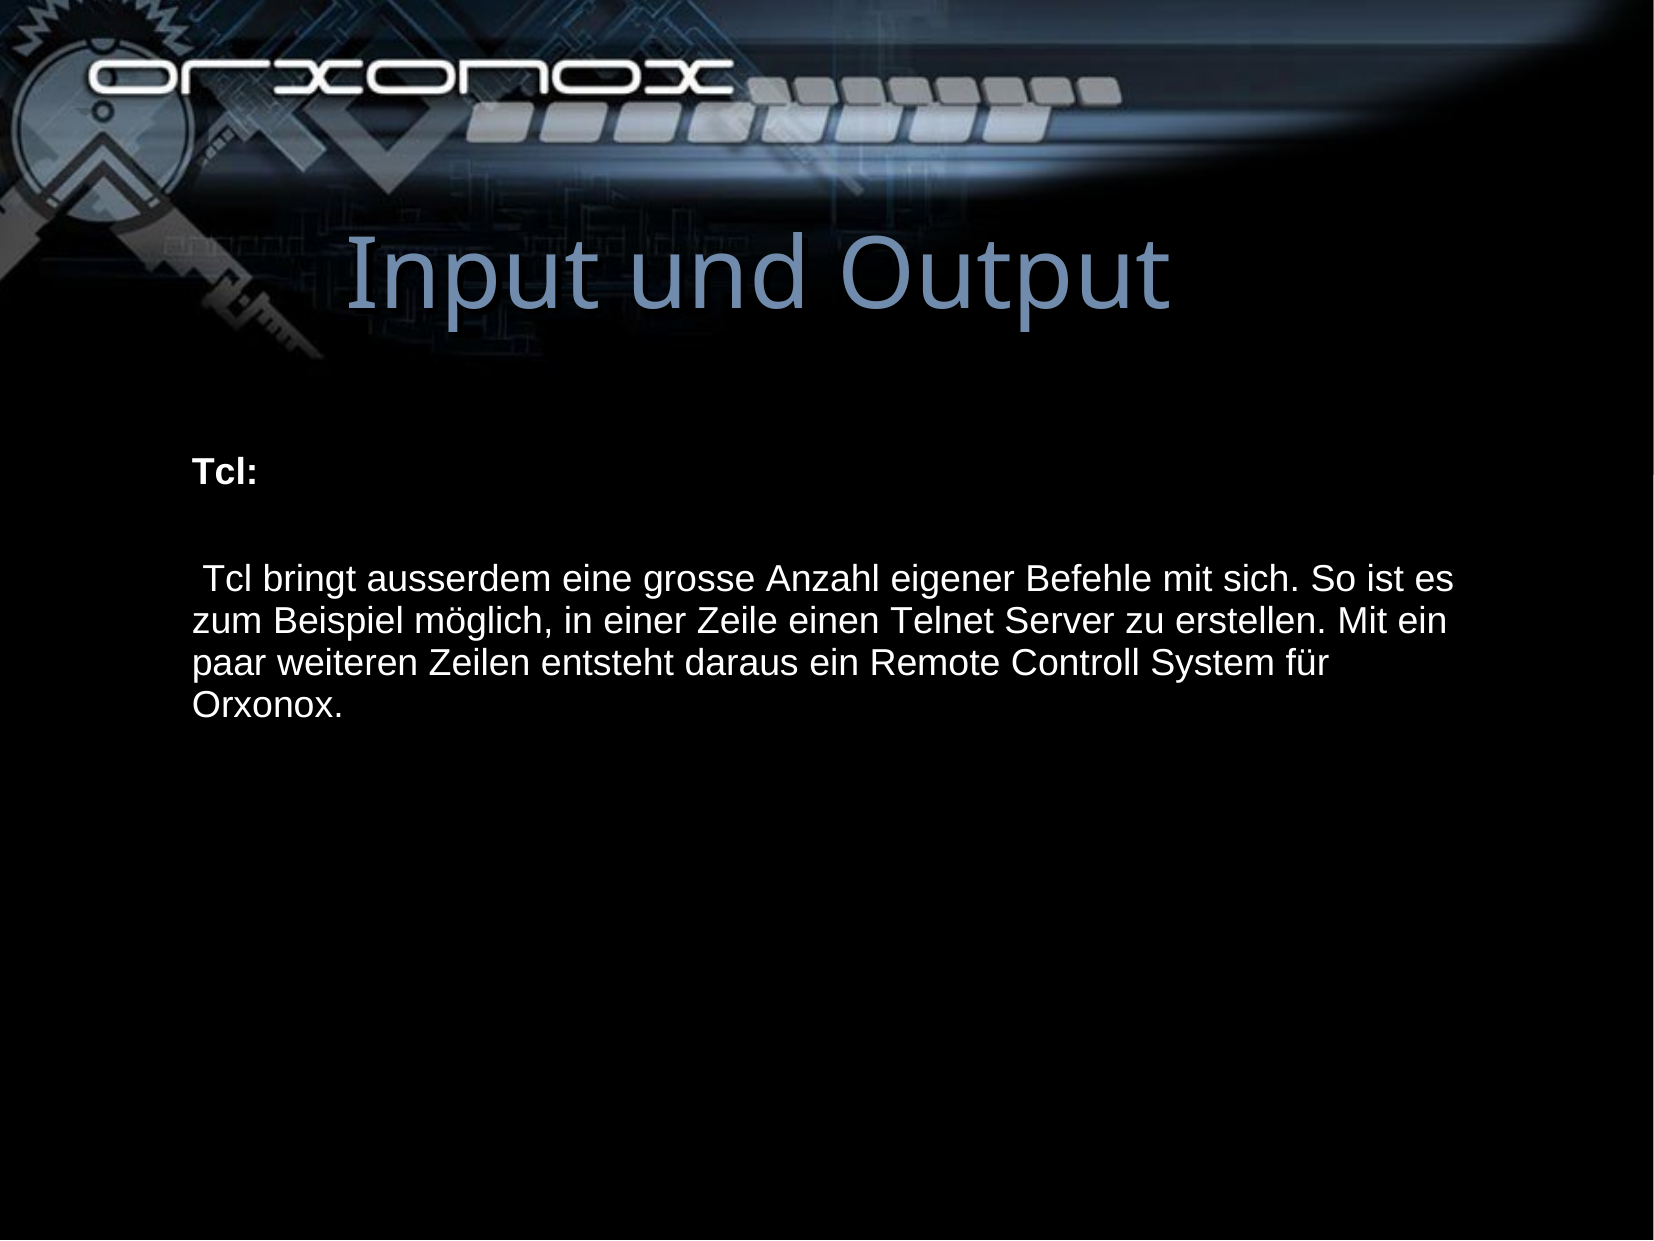

Input und Output
Tcl:
 Tcl bringt ausserdem eine grosse Anzahl eigener Befehle mit sich. So ist es zum Beispiel möglich, in einer Zeile einen Telnet Server zu erstellen. Mit ein paar weiteren Zeilen entsteht daraus ein Remote Controll System für Orxonox.